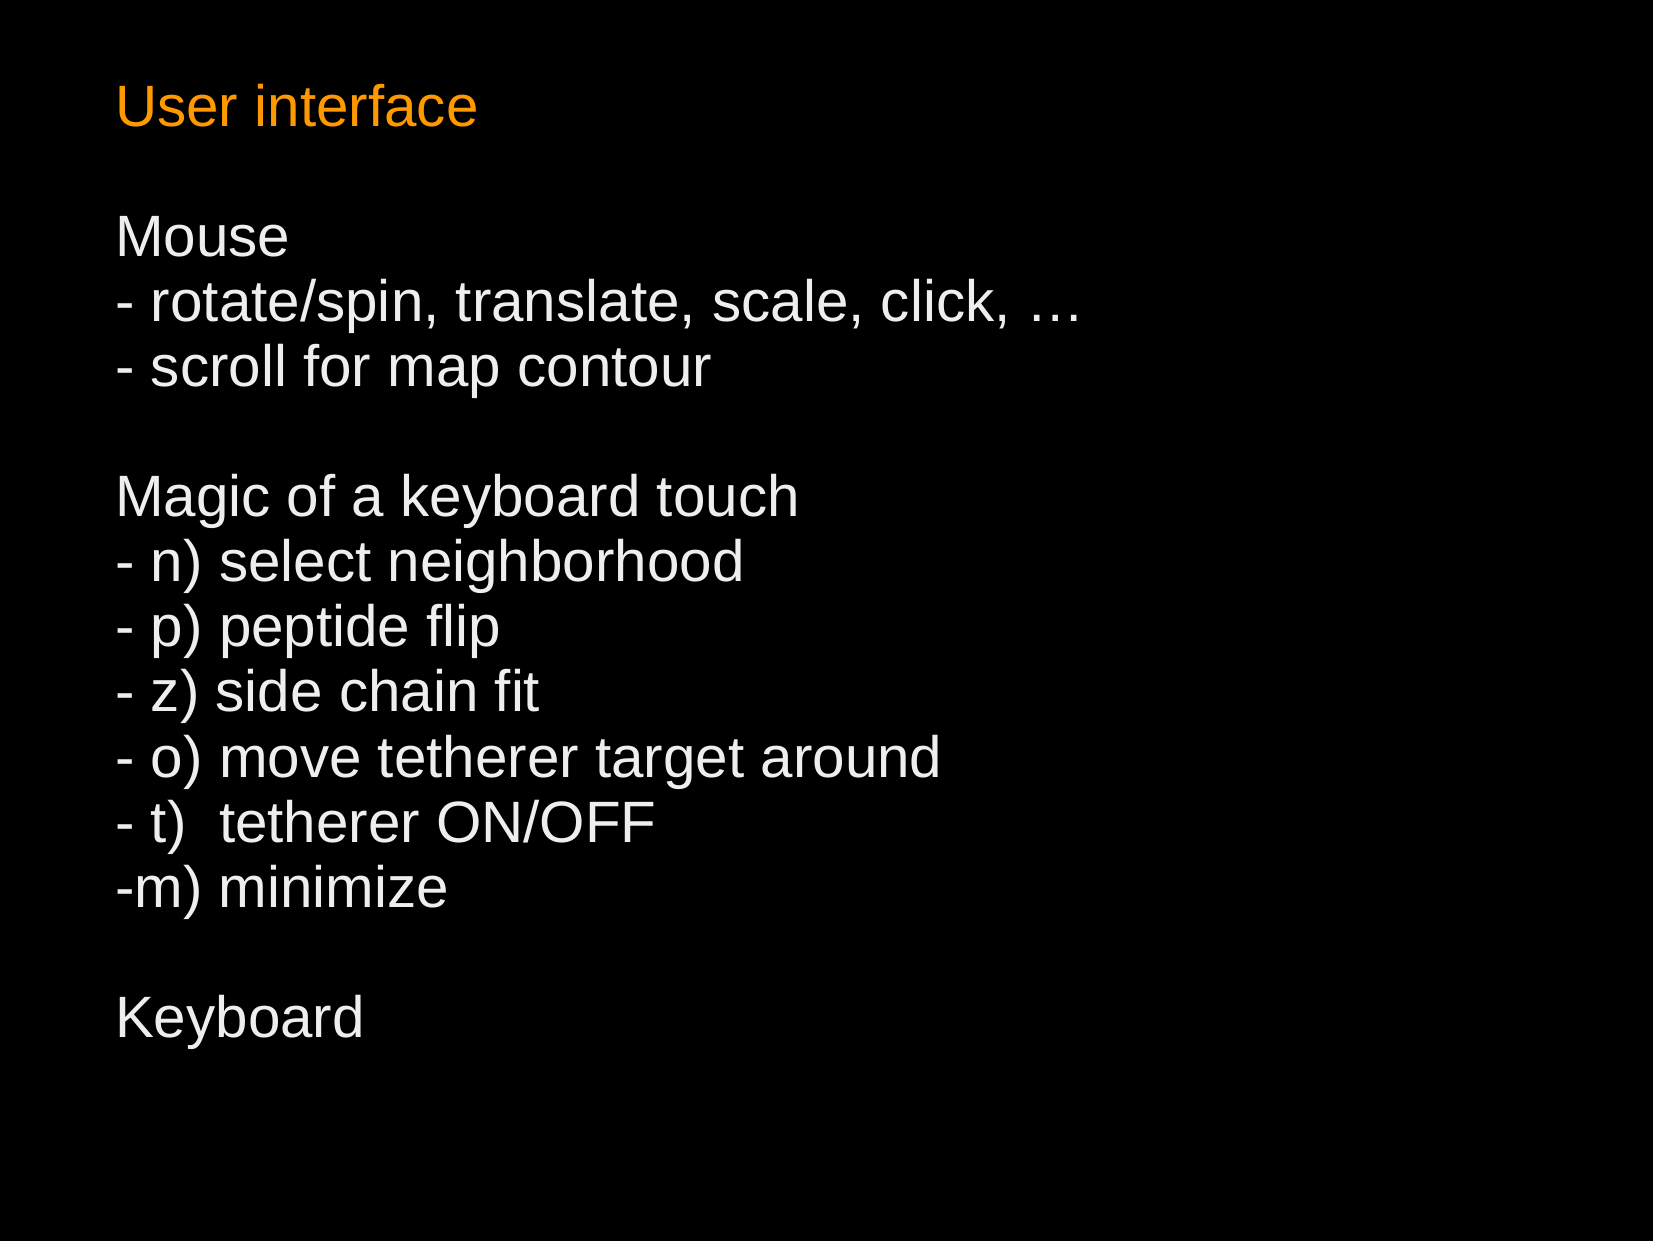

User interface
Mouse
- rotate/spin, translate, scale, click, …
- scroll for map contour
Magic of a keyboard touch
- n) select neighborhood
- p) peptide flip
- z) side chain fit
- o) move tetherer target around
- t) tetherer ON/OFF
-m) minimize
Keyboard